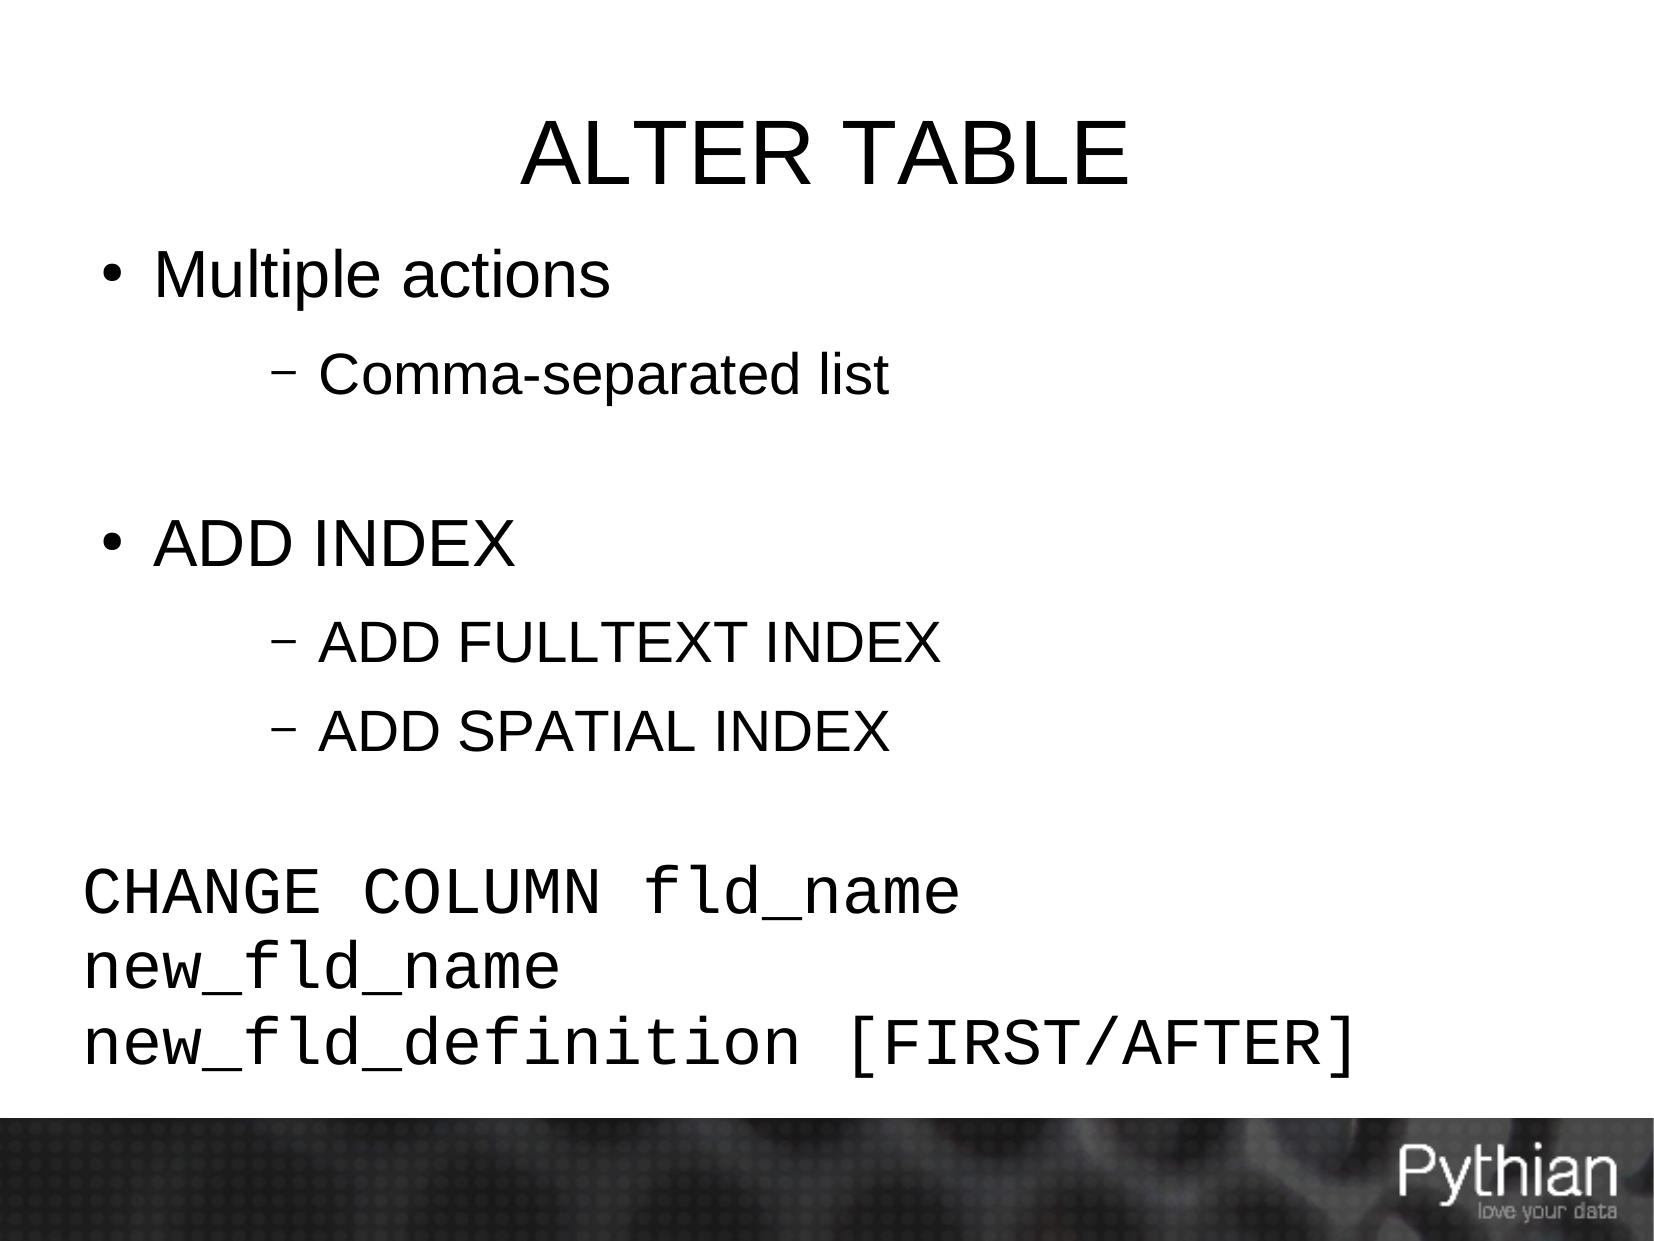

# ALTER TABLE
Multiple actions
Comma-separated list
ADD INDEX
ADD FULLTEXT INDEX
ADD SPATIAL INDEX
CHANGE COLUMN fld_name
new_fld_name
new_fld_definition [FIRST/AFTER]